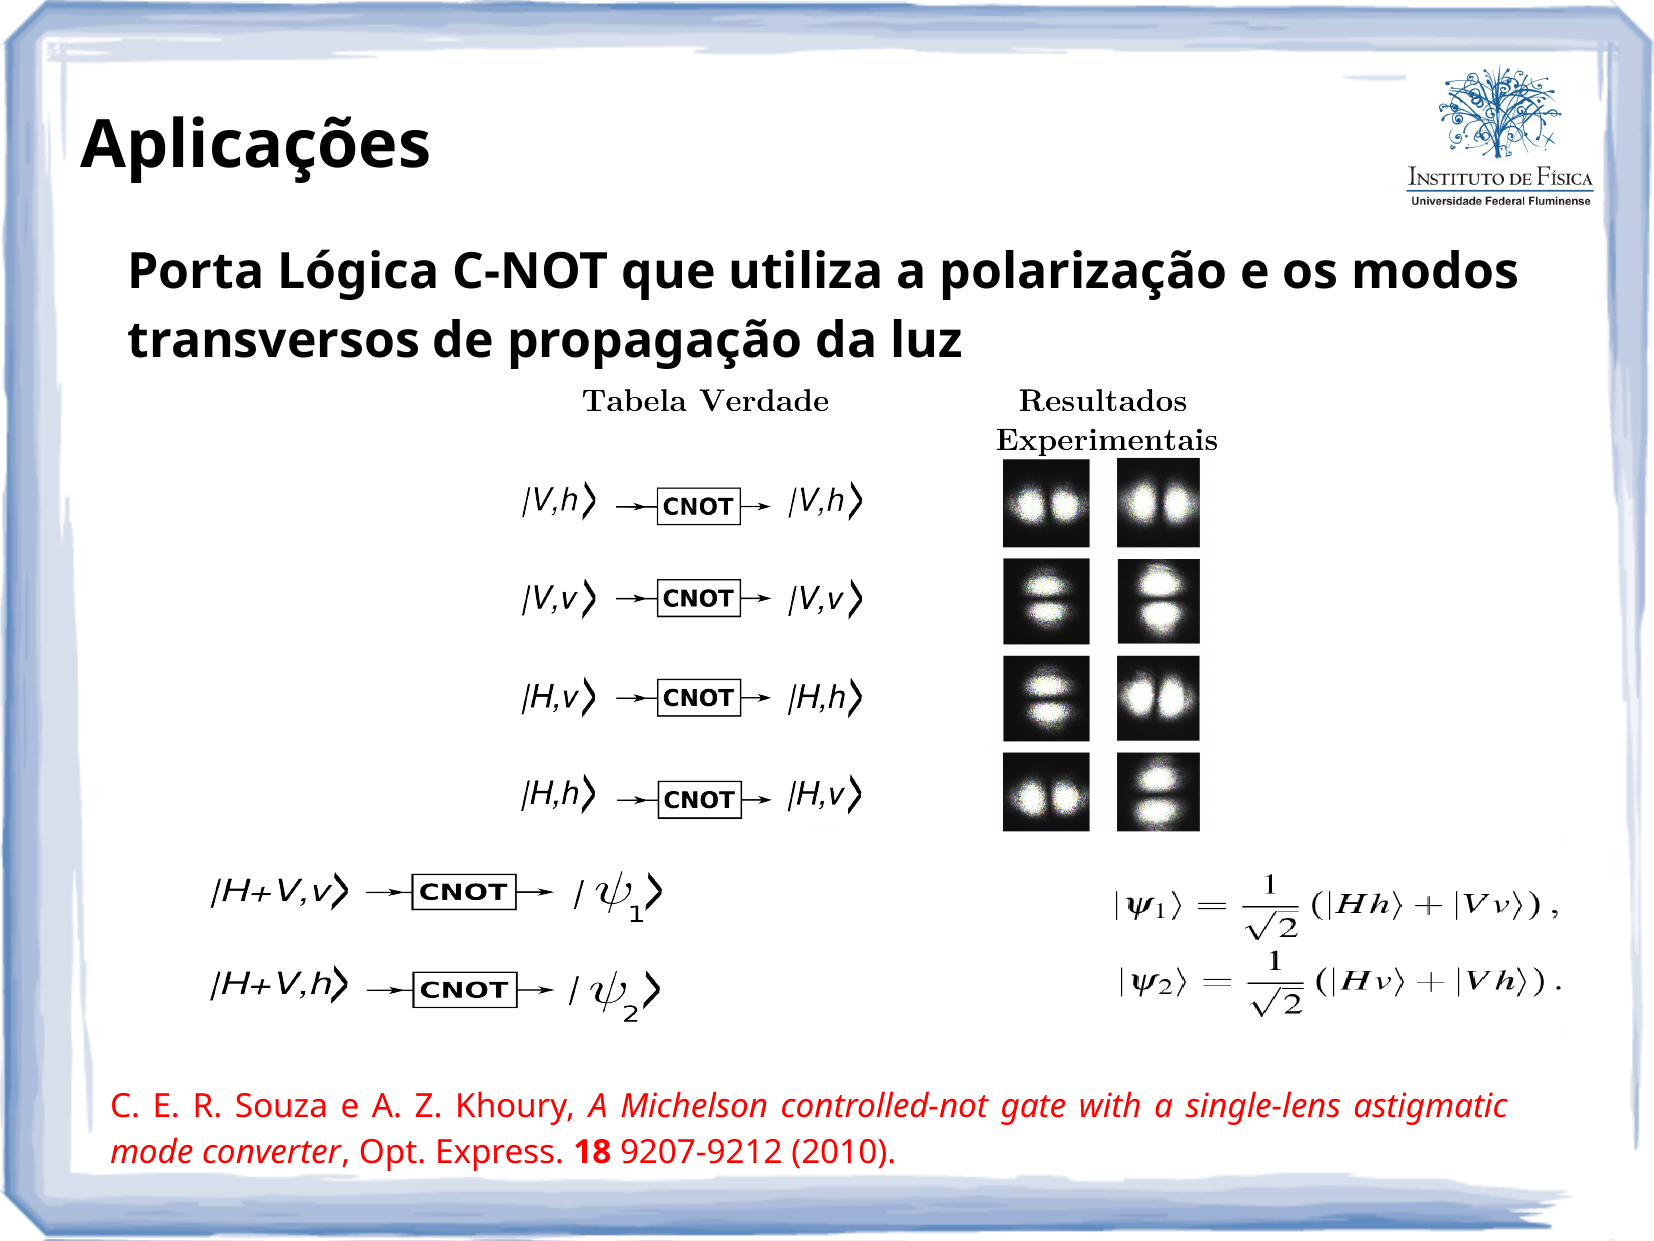

Aplicações
Porta Lógica C-NOT que utiliza a polarização e os modos transversos de propagação da luz
C. E. R. Souza e A. Z. Khoury, A Michelson controlled-not gate with a single-lens astigmatic mode converter, Opt. Express. 18 9207-9212 (2010).